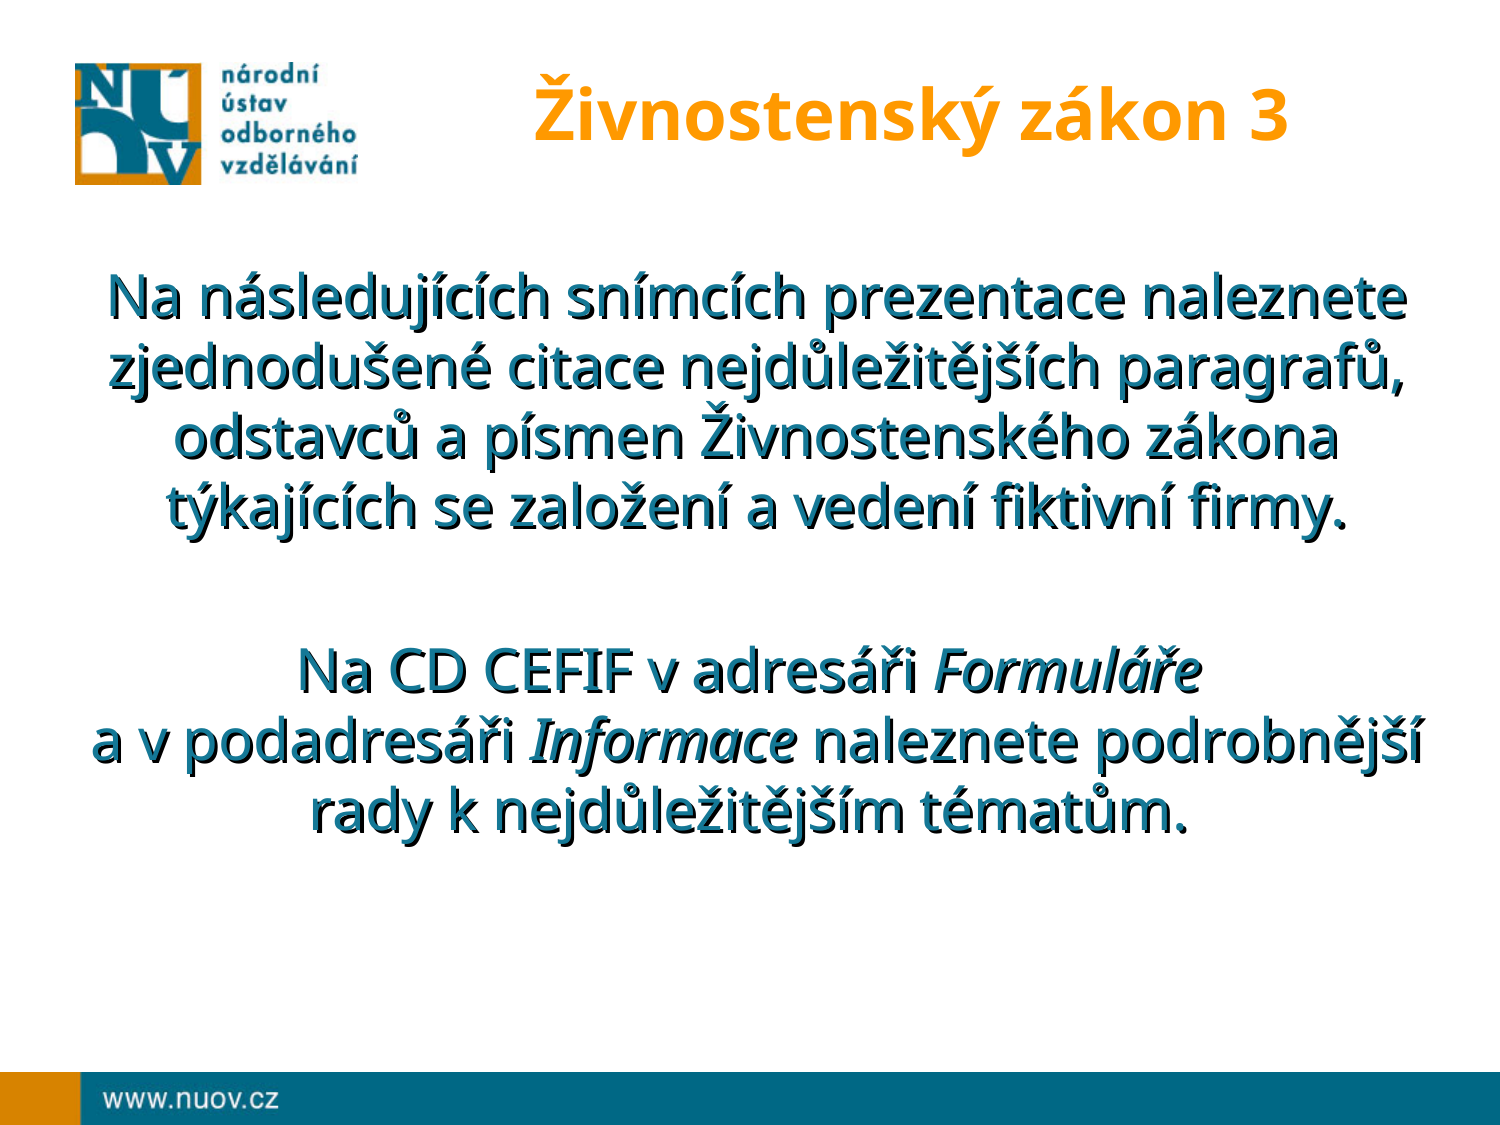

# Živnostenský zákon 3
Na následujících snímcích prezentace naleznete zjednodušené citace nejdůležitějších paragrafů, odstavců a písmen Živnostenského zákona týkajících se založení a vedení fiktivní firmy.
Na CD CEFIF v adresáři Formuláře
a v podadresáři Informace naleznete podrobnější rady k nejdůležitějším tématům.